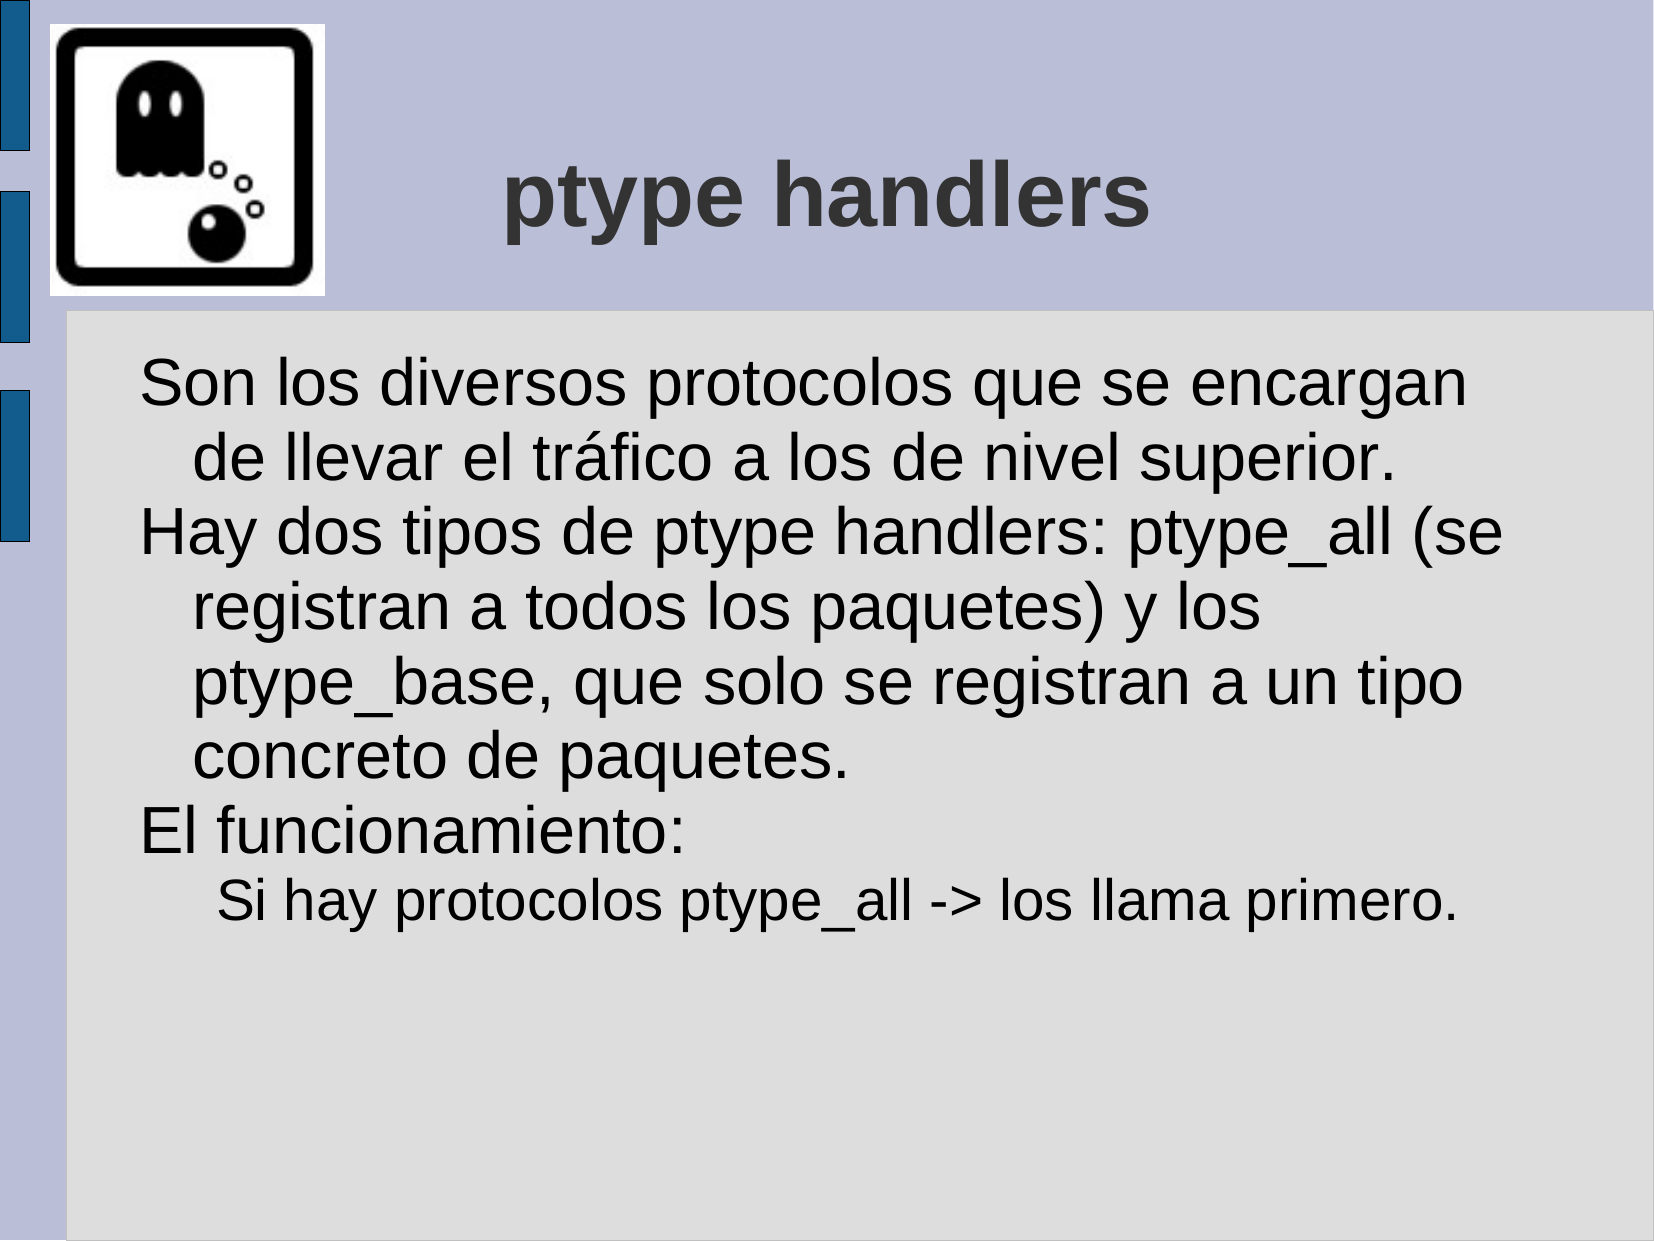

# ptype handlers
Son los diversos protocolos que se encargan de llevar el tráfico a los de nivel superior.
Hay dos tipos de ptype handlers: ptype_all (se registran a todos los paquetes) y los ptype_base, que solo se registran a un tipo concreto de paquetes.
El funcionamiento:
Si hay protocolos ptype_all -> los llama primero.